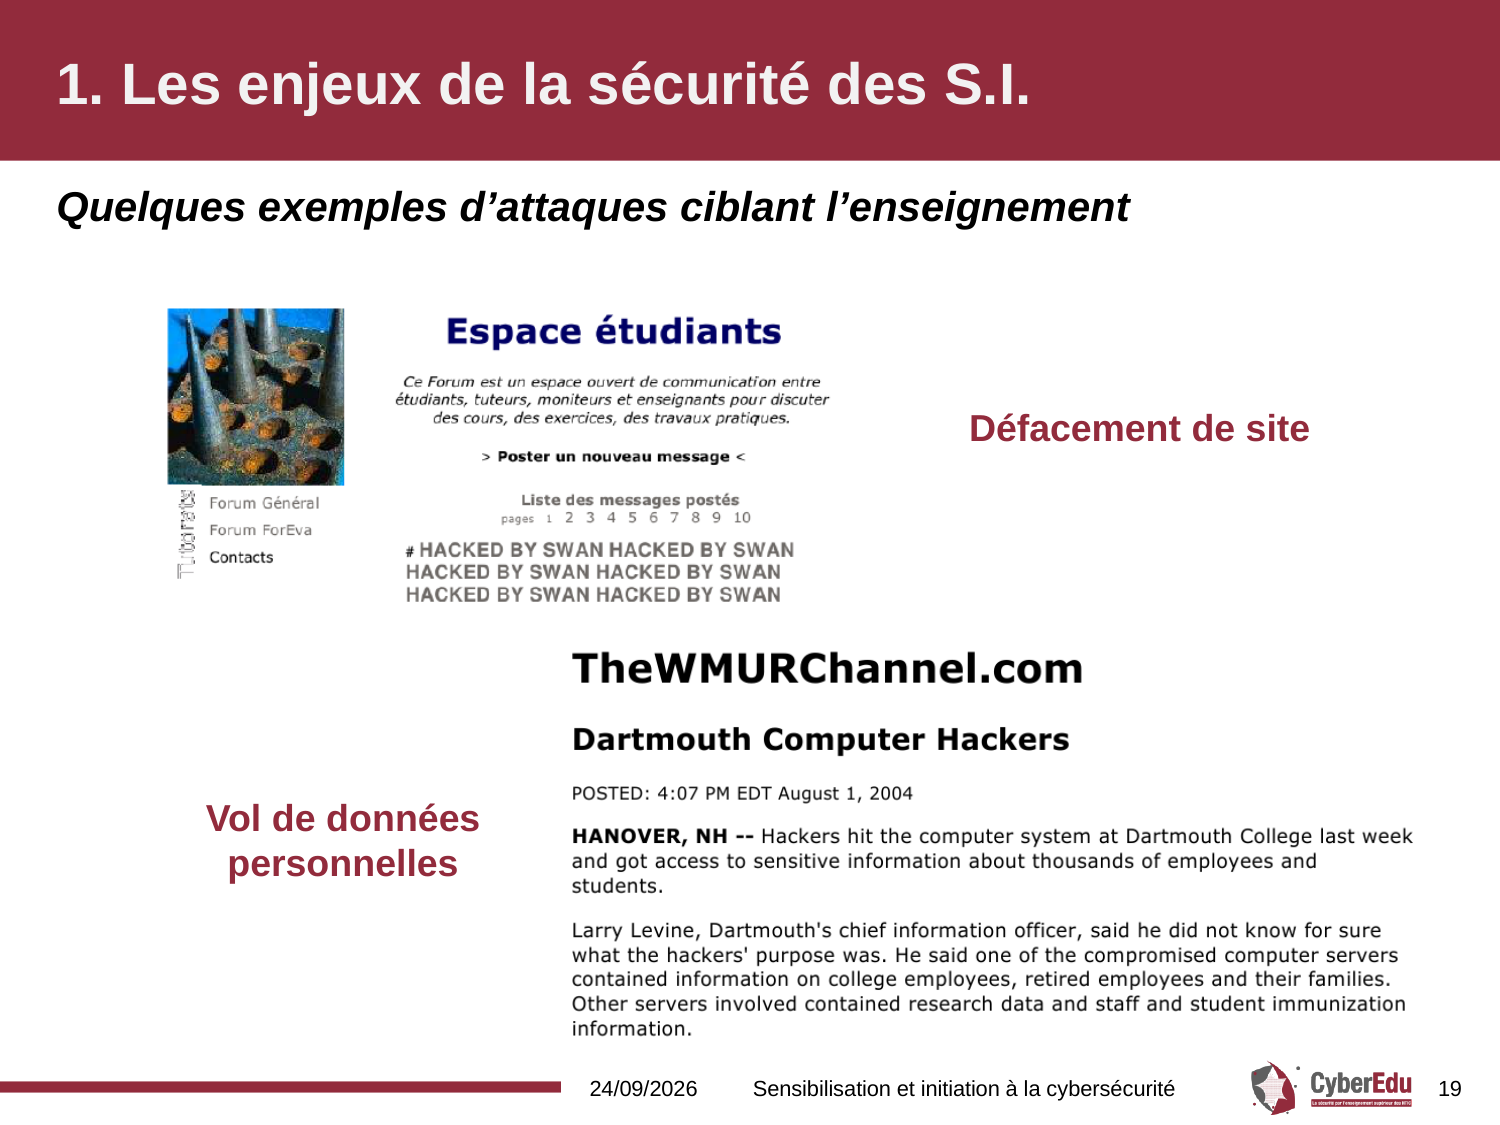

# 1. Les enjeux de la sécurité des S.I.
Quelques exemples d’attaques ciblant l’enseignement
Défacement de site
Vol de données personnelles
Sensibilisation et initiation à la cybersécurité